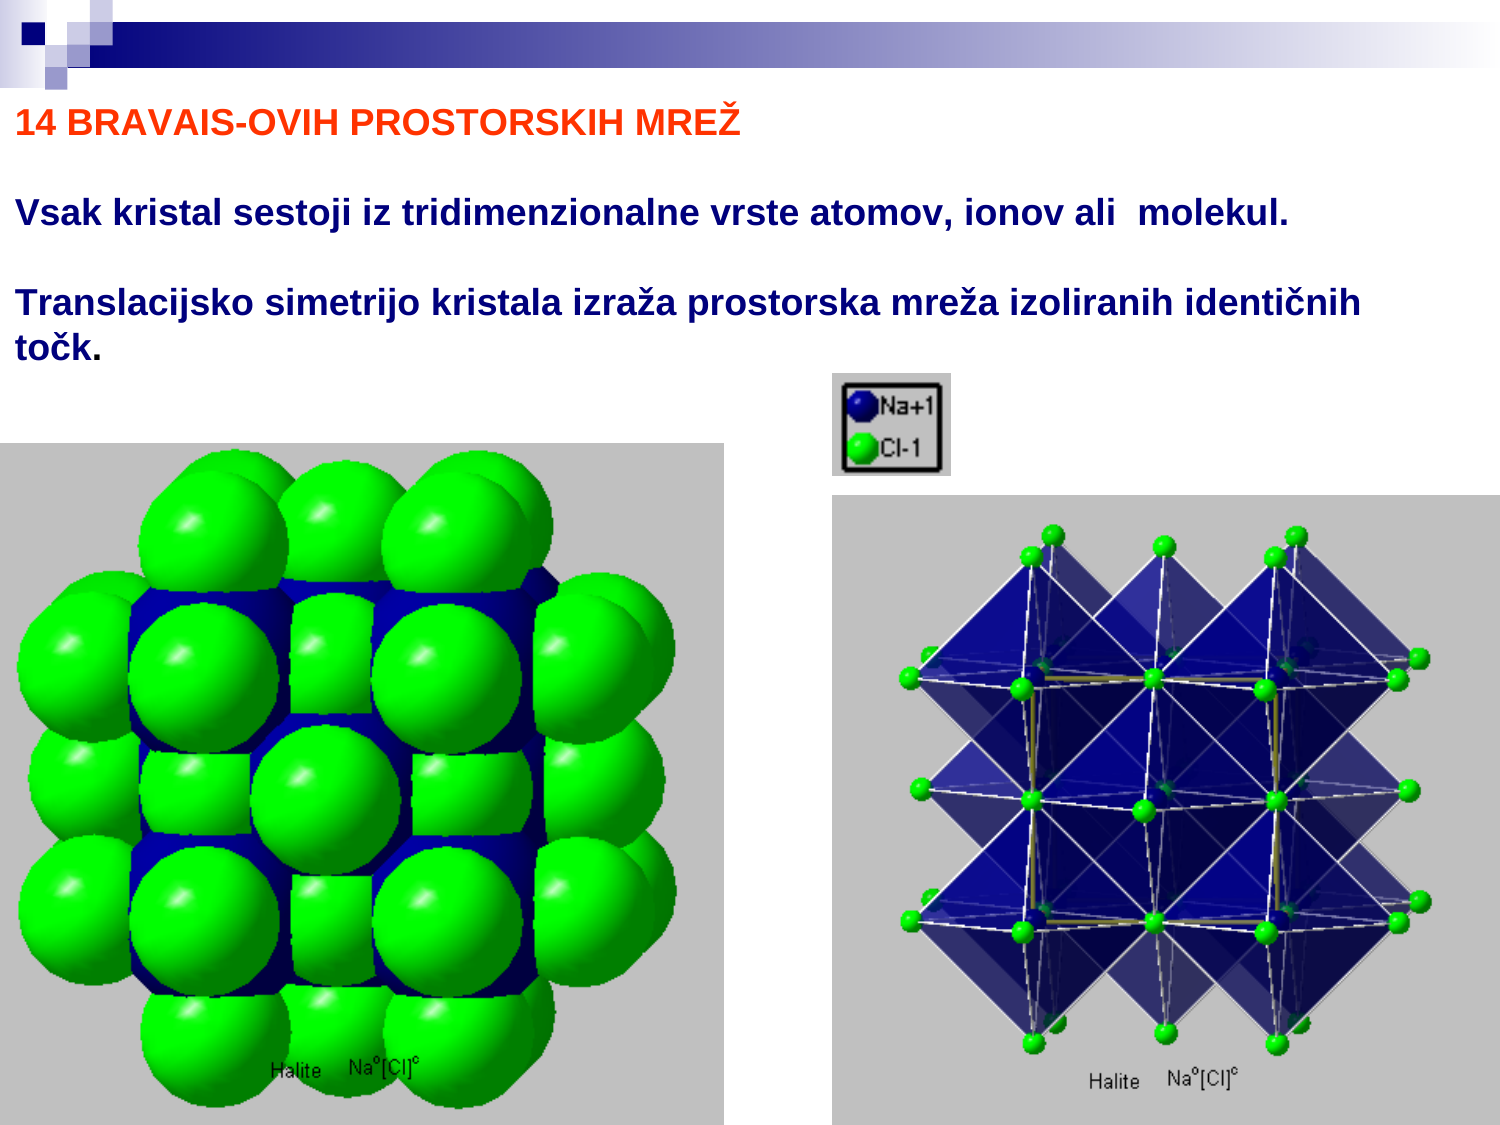

14 BRAVAIS-OVIH PROSTORSKIH MREŽ
Vsak kristal sestoji iz tridimenzionalne vrste atomov, ionov ali molekul.
Translacijsko simetrijo kristala izraža prostorska mreža izoliranih identičnih točk.